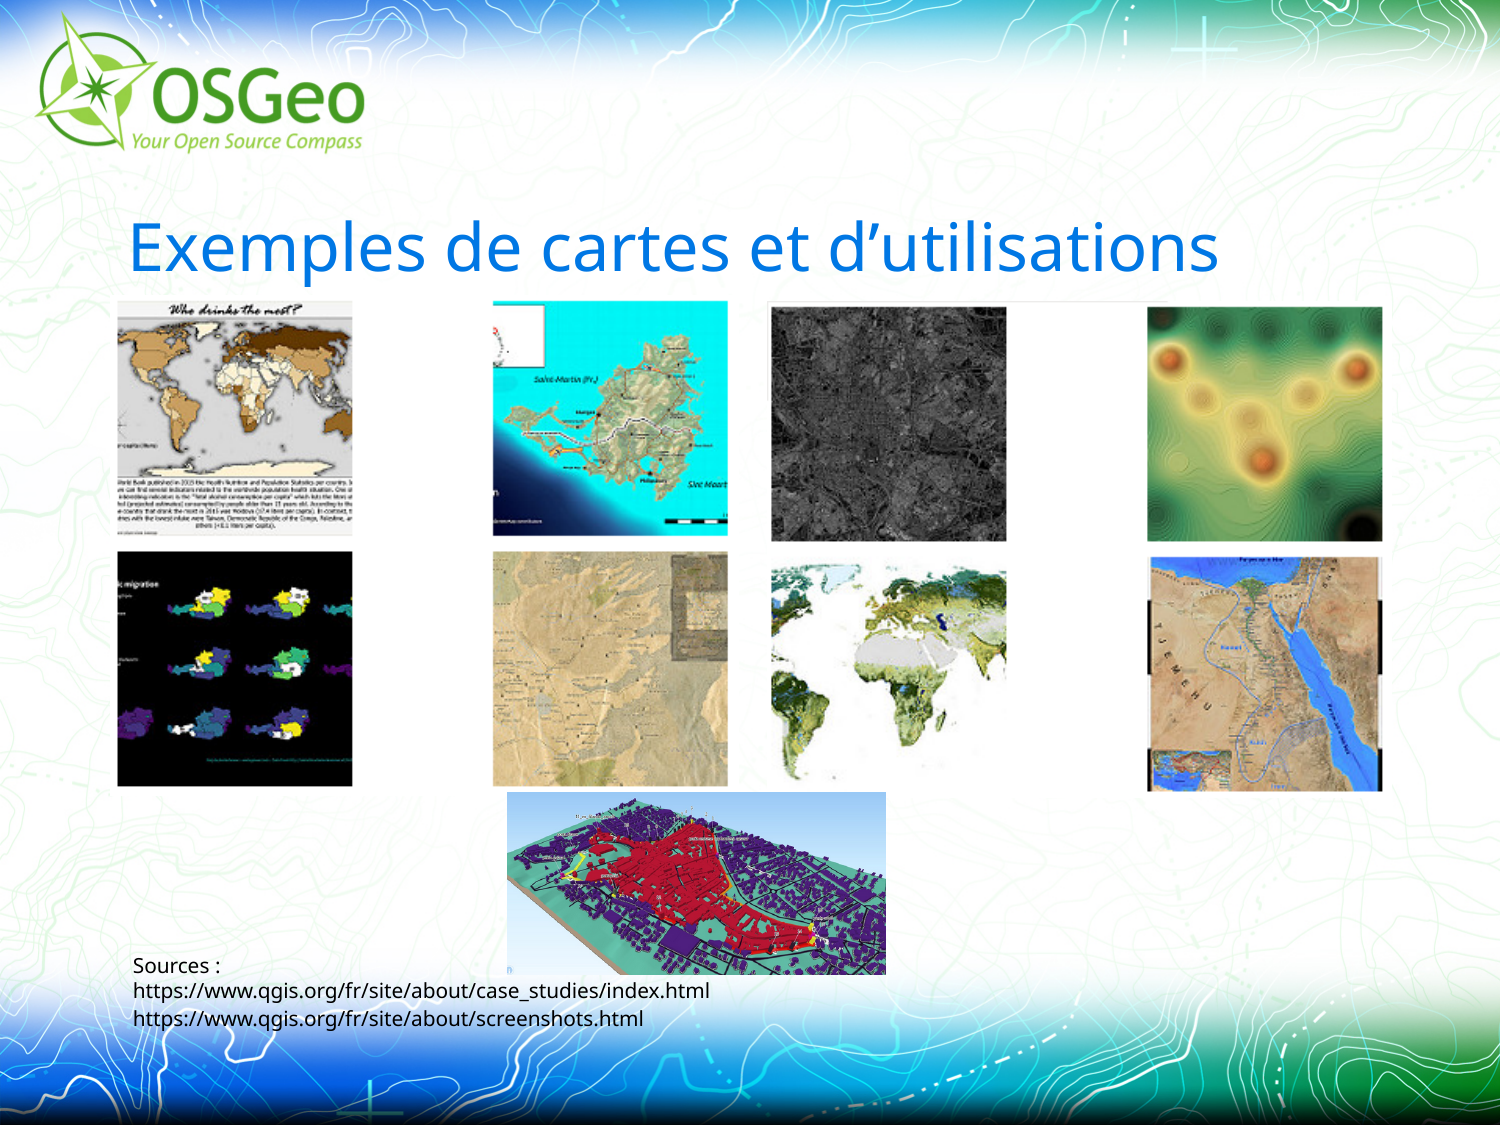

# Exemples de cartes et d’utilisations
Sources :
https://www.qgis.org/fr/site/about/case_studies/index.html
https://www.qgis.org/fr/site/about/screenshots.html